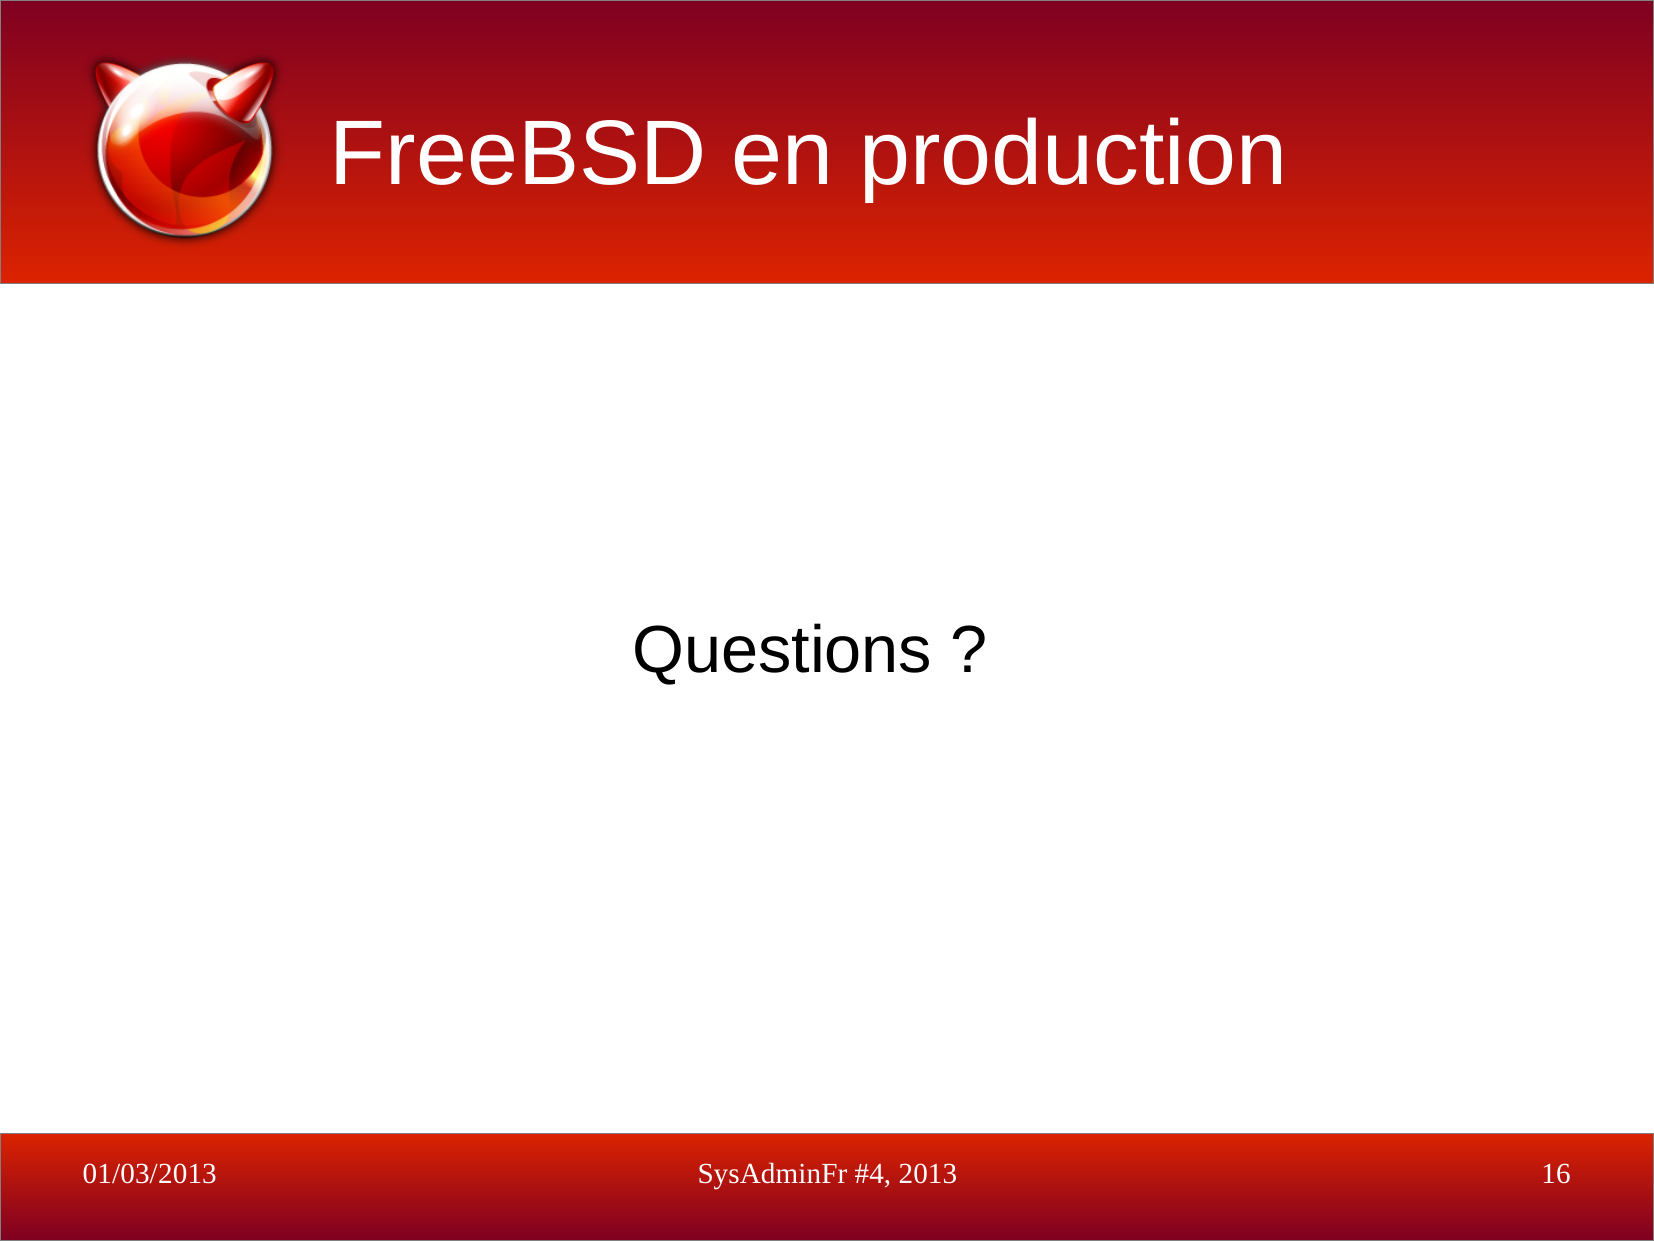

# FreeBSD en production
Questions ?
01/03/2013
SysAdminFr #4, 2013
16